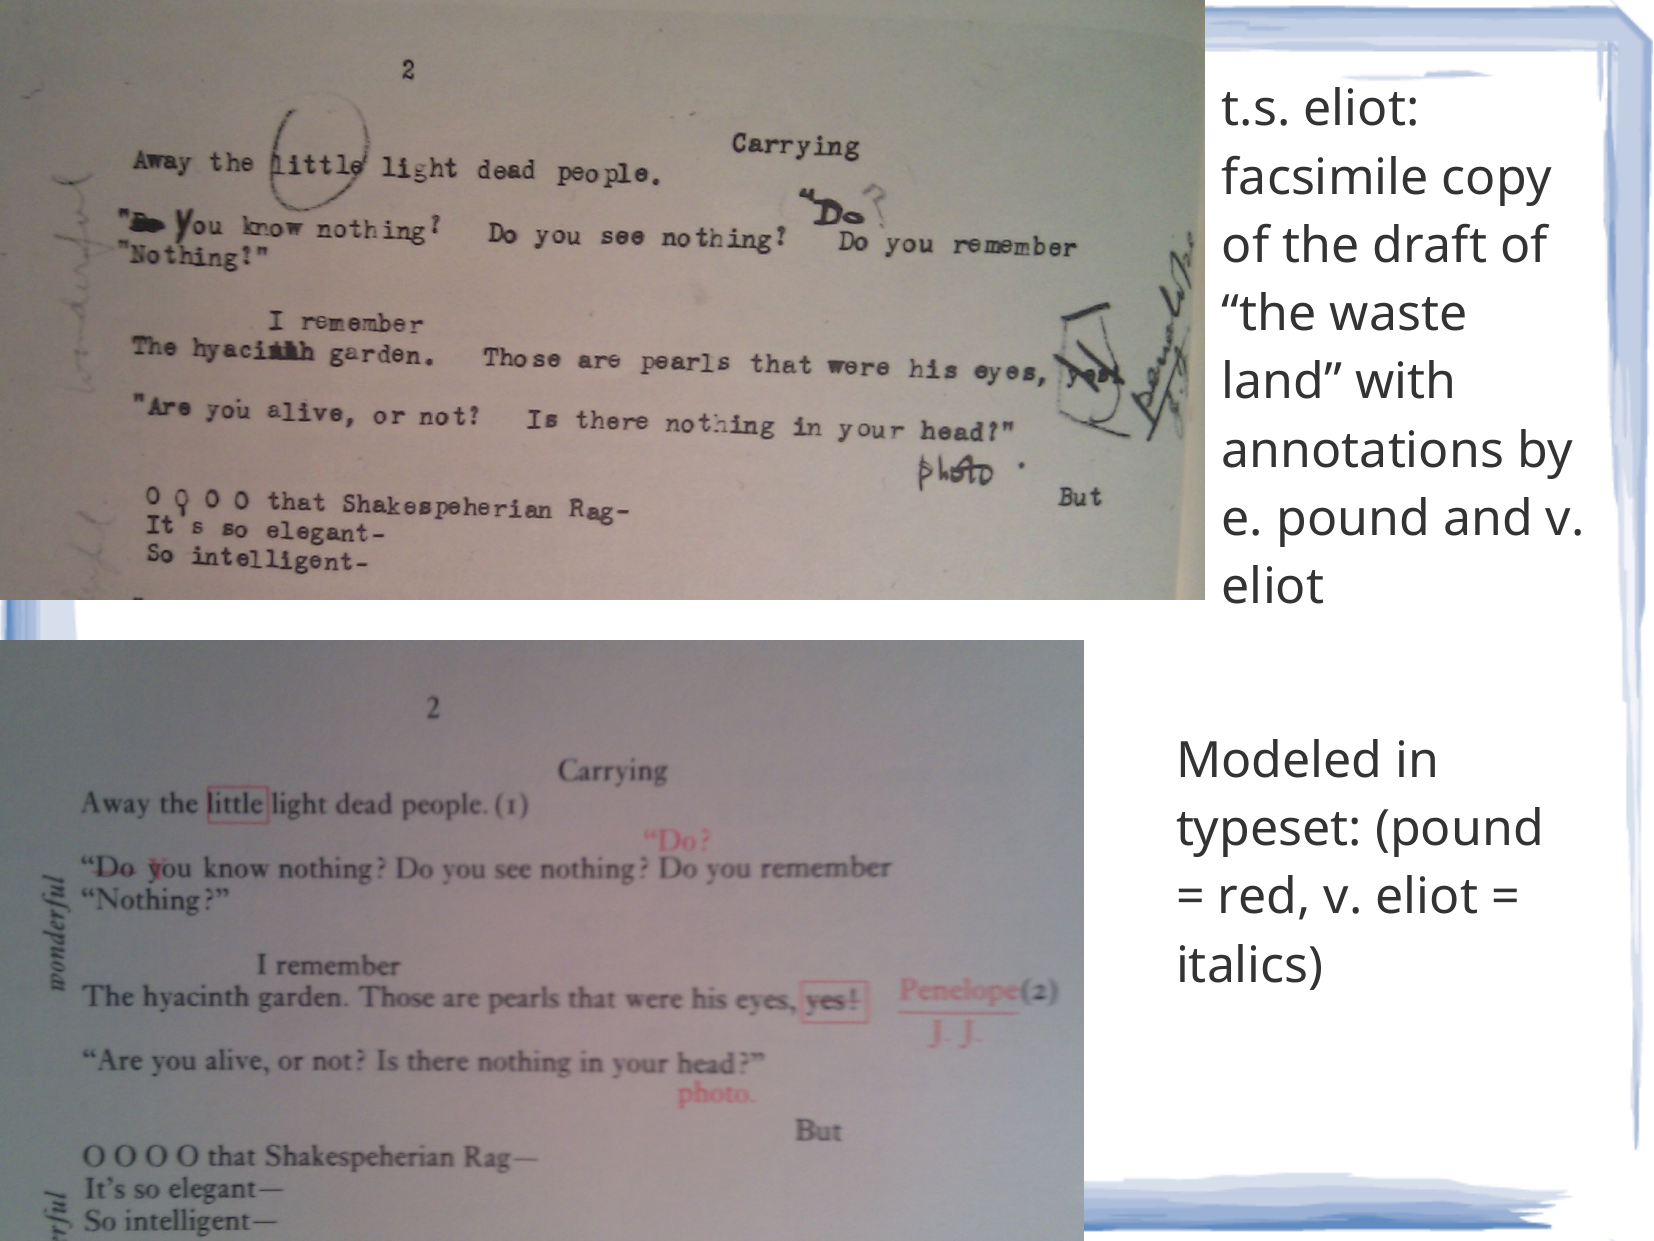

t.s. eliot: facsimile copy of the draft of “the waste land” with annotations by e. pound and v. eliot
Modeled in typeset: (pound = red, v. eliot = italics)